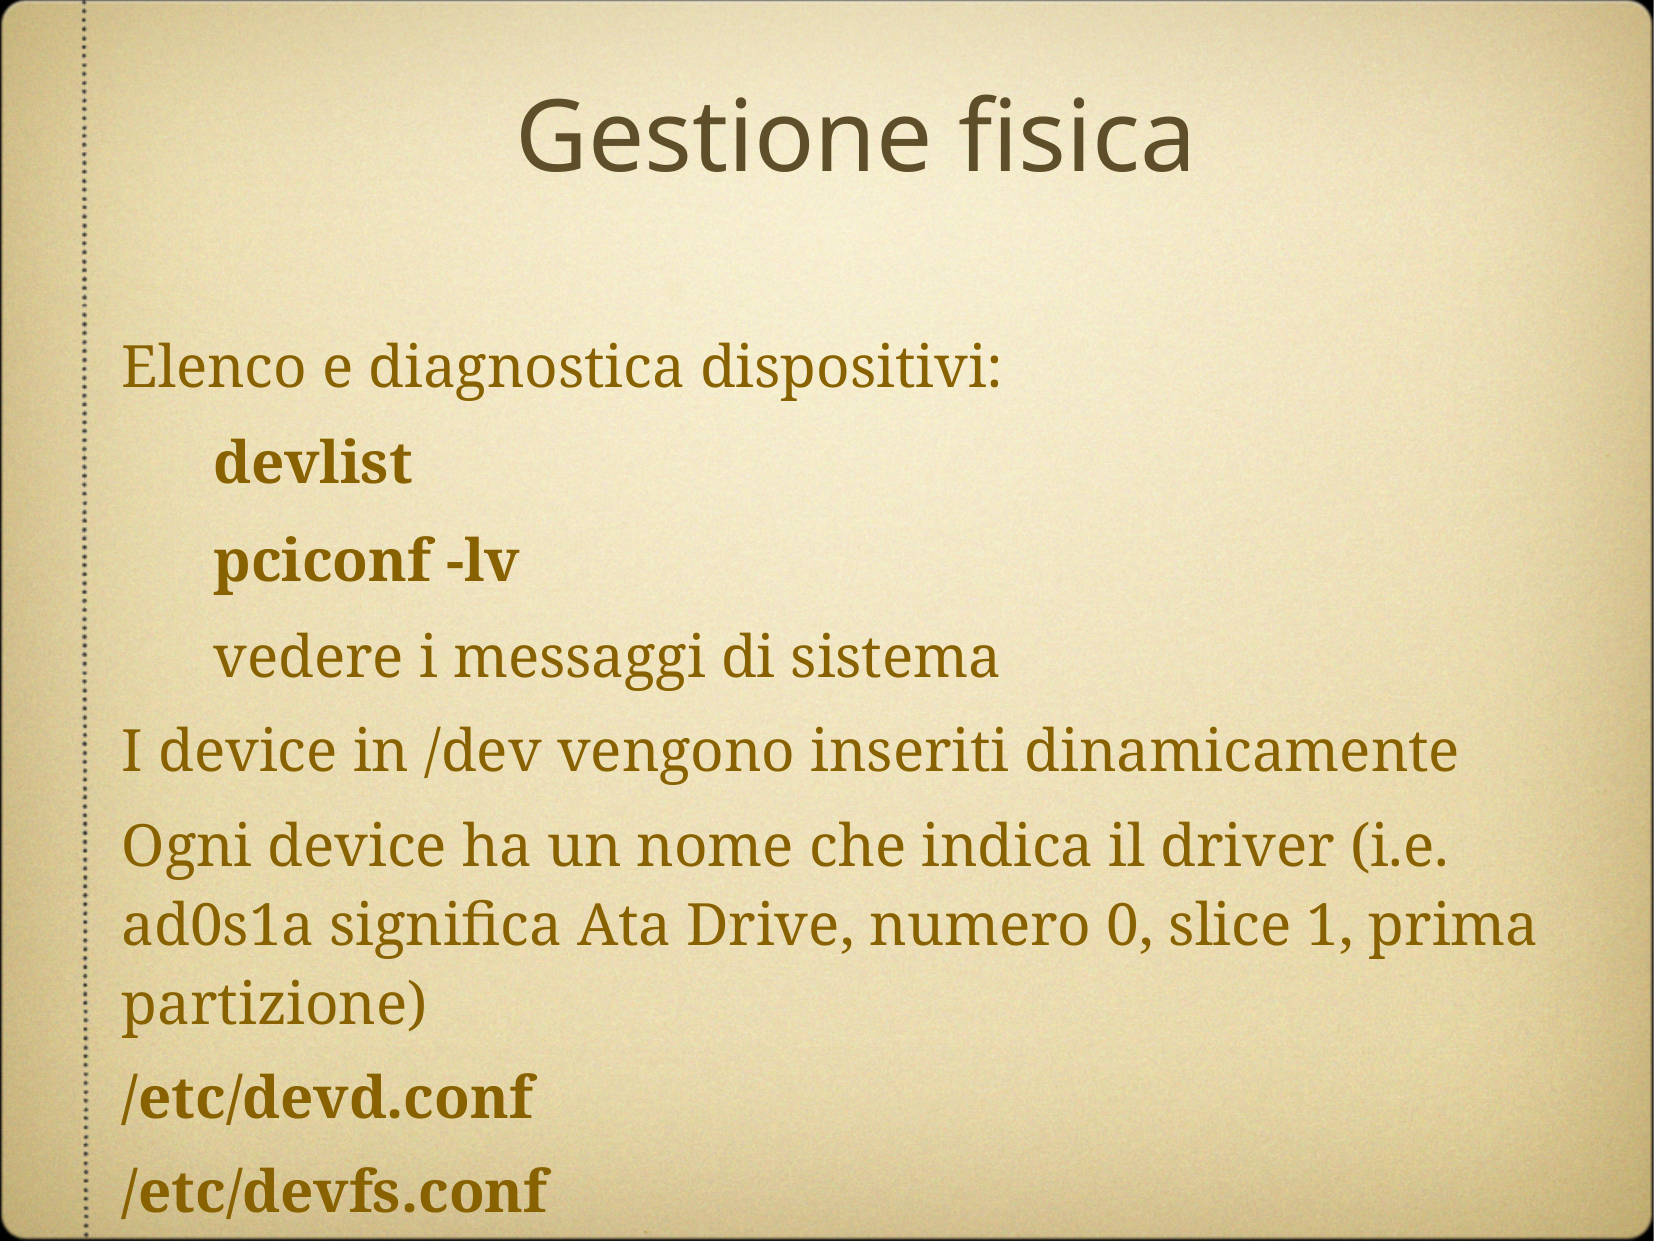

# Gestione fisica
Elenco e diagnostica dispositivi:
devlist
pciconf -lv
vedere i messaggi di sistema
I device in /dev vengono inseriti dinamicamente
Ogni device ha un nome che indica il driver (i.e. ad0s1a significa Ata Drive, numero 0, slice 1, prima partizione)
/etc/devd.conf
/etc/devfs.conf